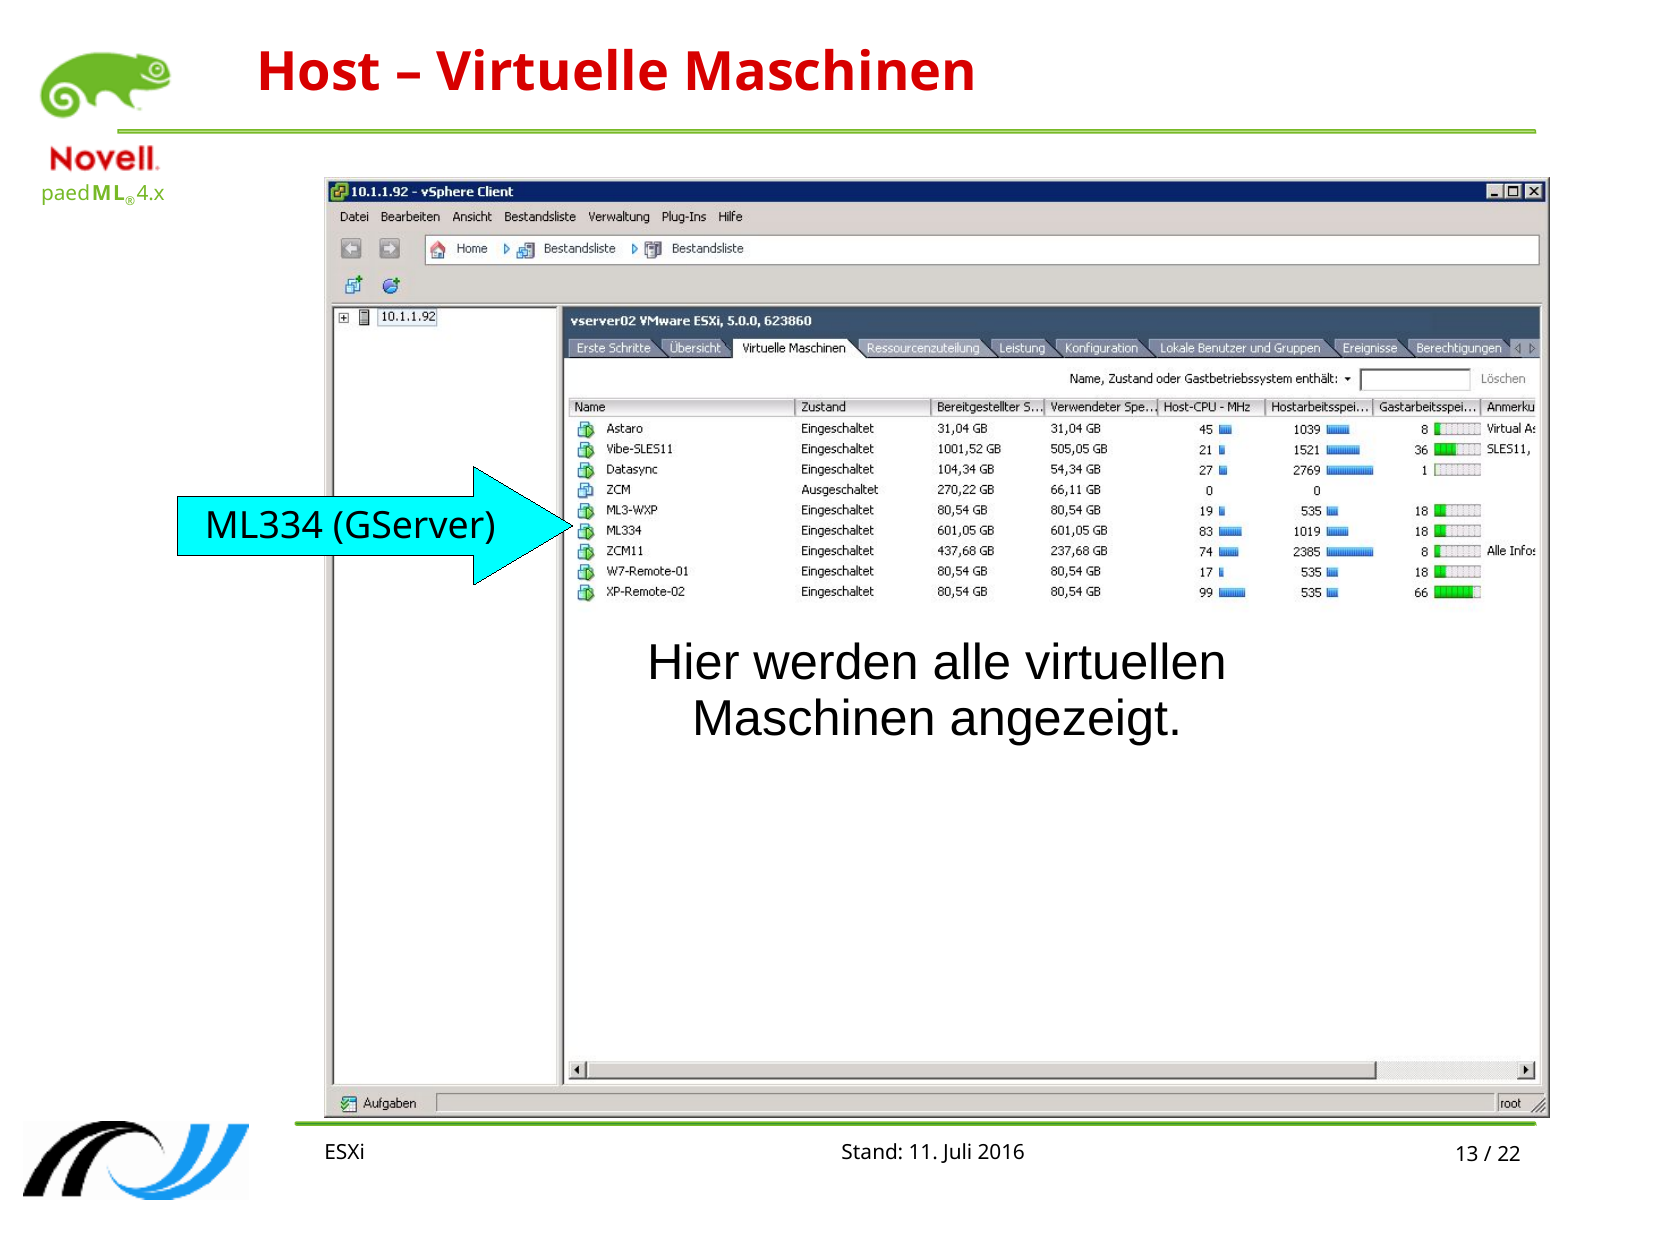

# Host – Virtuelle Maschinen
Hier werden alle virtuellen
Maschinen angezeigt.
ML334 (GServer)
ESXi
11. Juli 2016
13